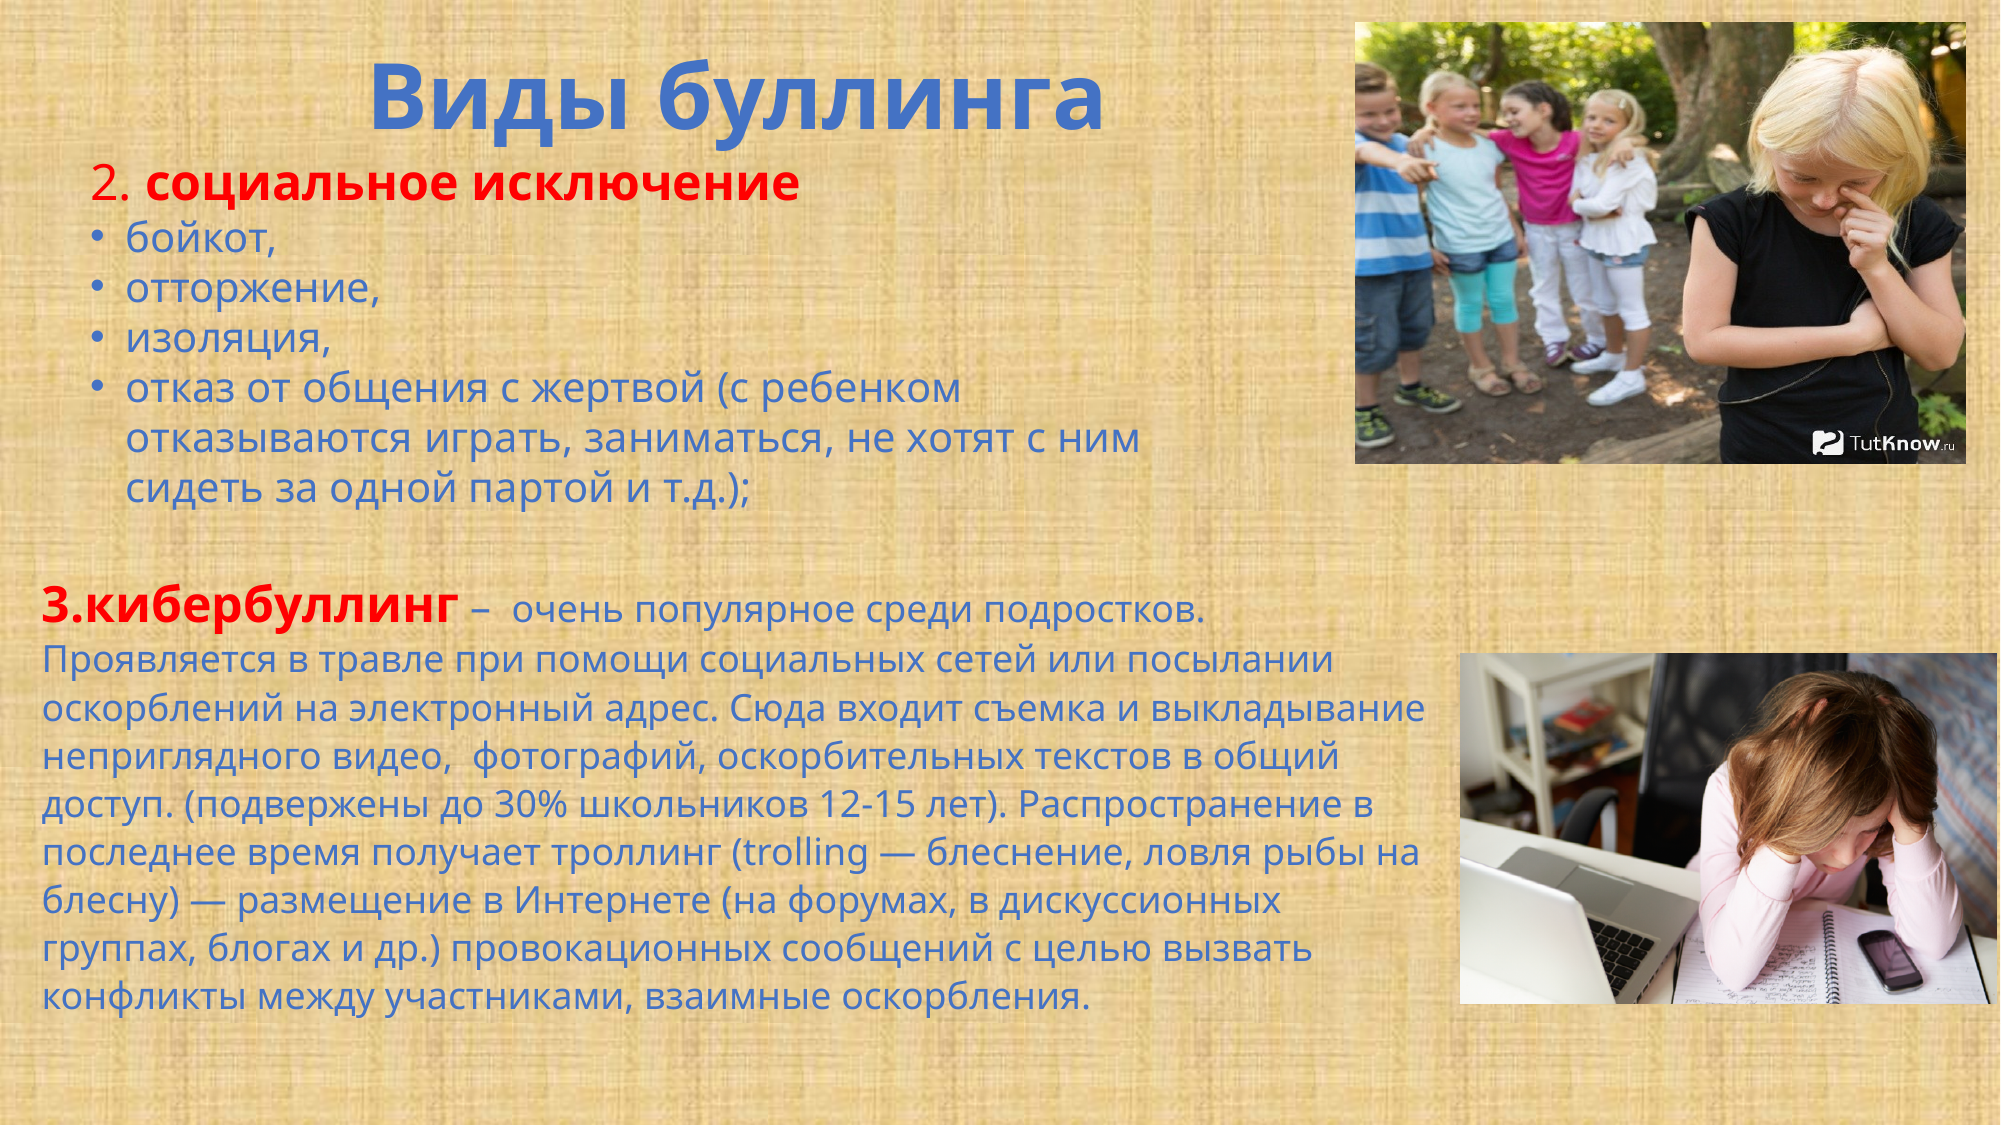

Виды буллинга
2. социальное исключение
бойкот,
отторжение,
изоляция,
отказ от общения с жертвой (с ребенком отказываются играть, заниматься, не хотят с ним сидеть за одной партой и т.д.);
3.кибербуллинг – очень популярное среди подростков. Проявляется в травле при помощи социальных сетей или посылании оскорблений на электронный адрес. Сюда входит съемка и выкладывание неприглядного видео, фотографий, оскорбительных текстов в общий доступ. (подвержены до 30% школьников 12-15 лет). Распространение в последнее время получает троллинг (trolling — блеснение, ловля рыбы на блесну) — размещение в Интернете (на форумах, в дискуссионных группах, блогах и др.) провокационных сообщений с целью вызвать конфликты между участниками, взаимные оскорбления.